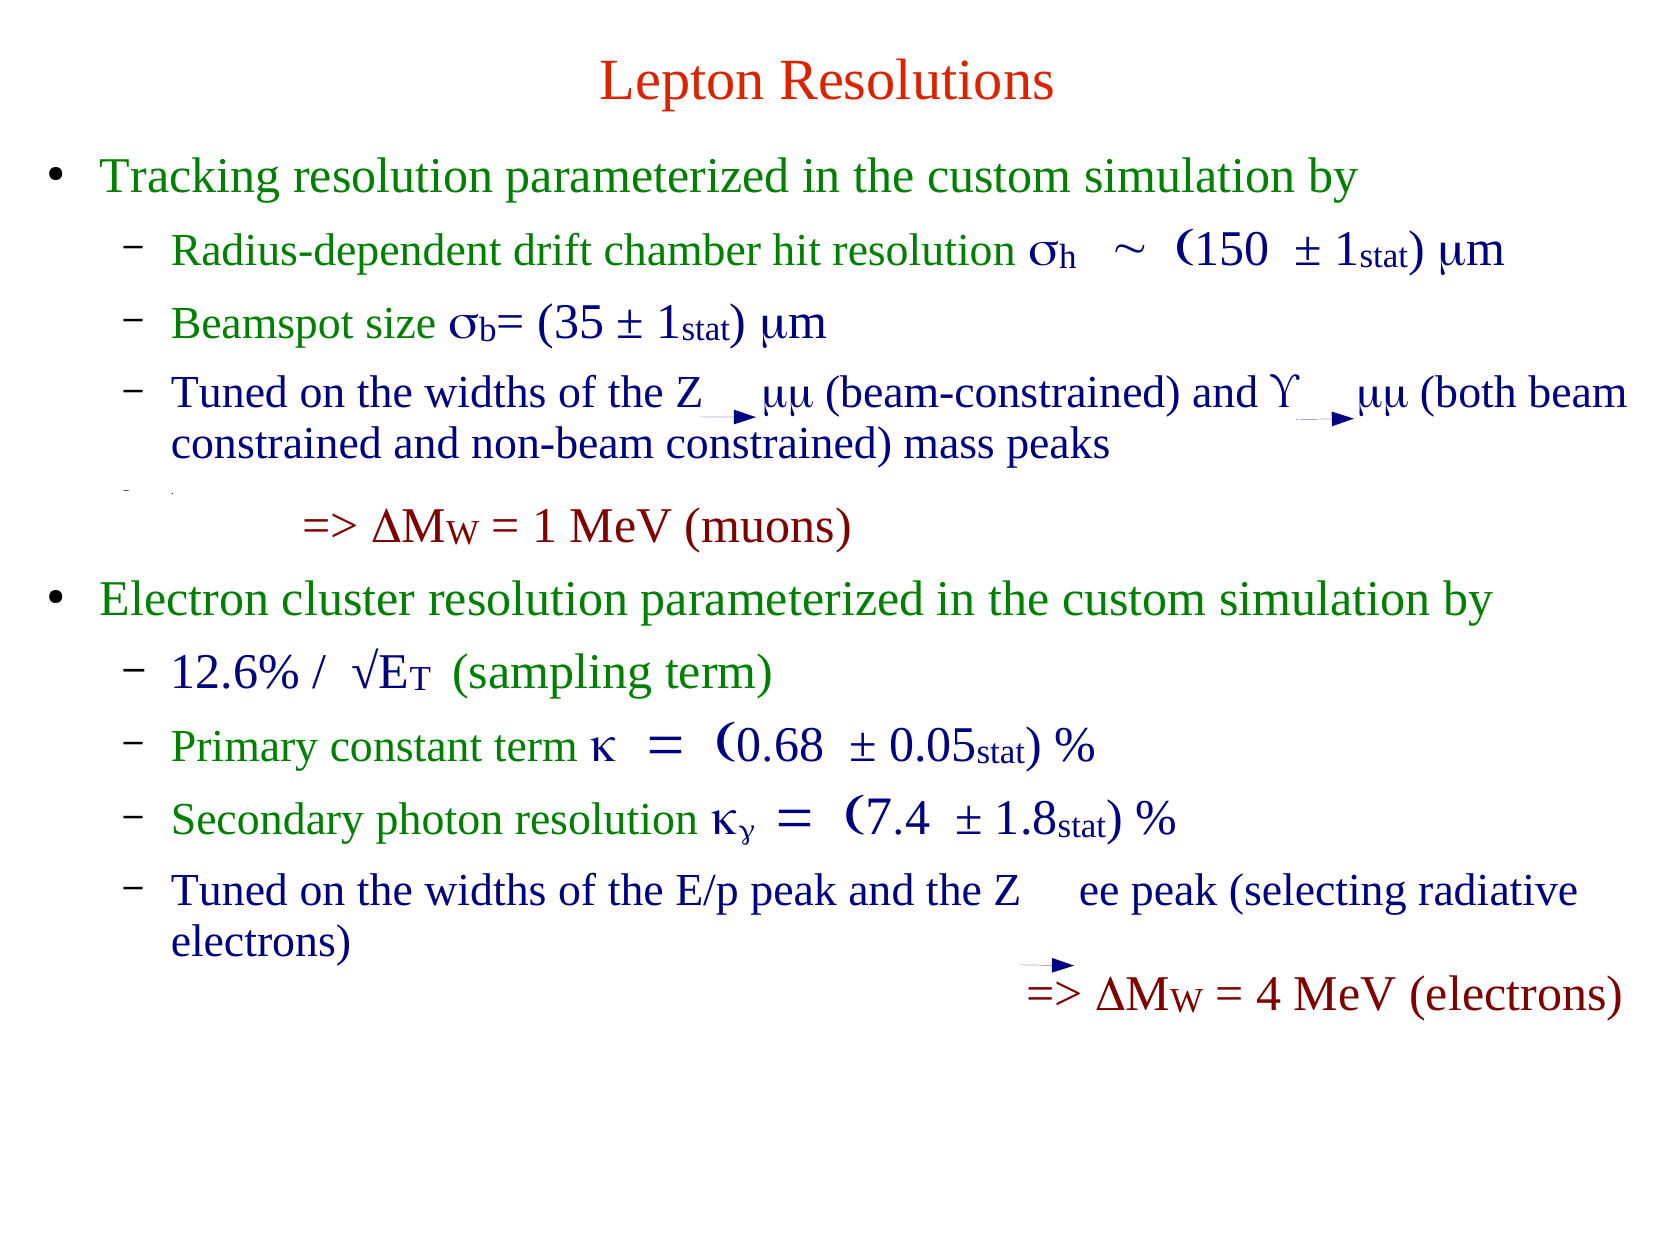

# Lepton Resolutions
Tracking resolution parameterized in the custom simulation by
Radius-dependent drift chamber hit resolution σh ~ (150 ± 1stat) μm
Beamspot size σb= (35 ± 1stat) μm
Tuned on the widths of the Z μμ (beam-constrained) and ϒ μμ (both beam constrained and non-beam constrained) mass peaks
. => ΔMW = 1 MeV (muons)
Electron cluster resolution parameterized in the custom simulation by
12.6% / √ET (sampling term)
Primary constant term κ = (0.68 ± 0.05stat) %
Secondary photon resolution κγ = (7.4 ± 1.8stat) %
Tuned on the widths of the E/p peak and the Z ee peak (selecting radiative electrons) => ΔMW = 4 MeV (electrons)